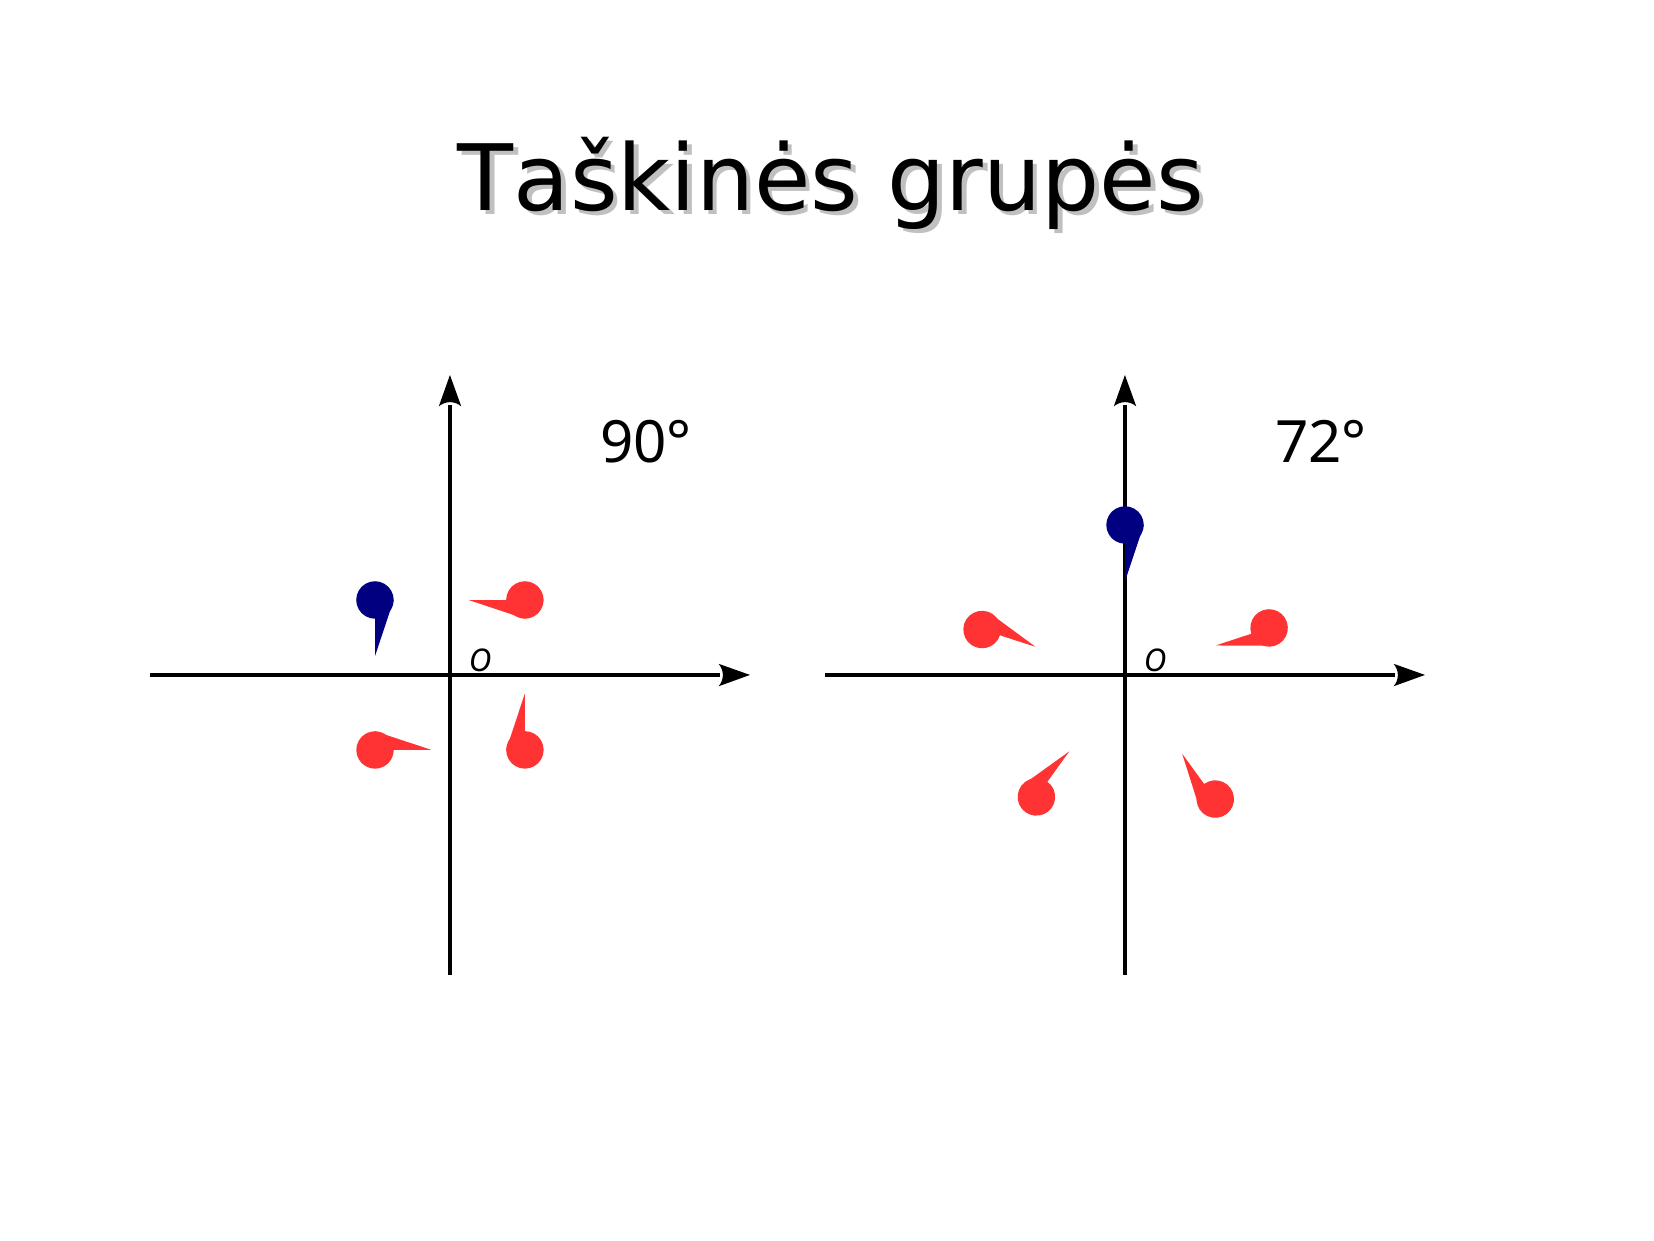

# Taškinės grupės
90°
72°
O
O